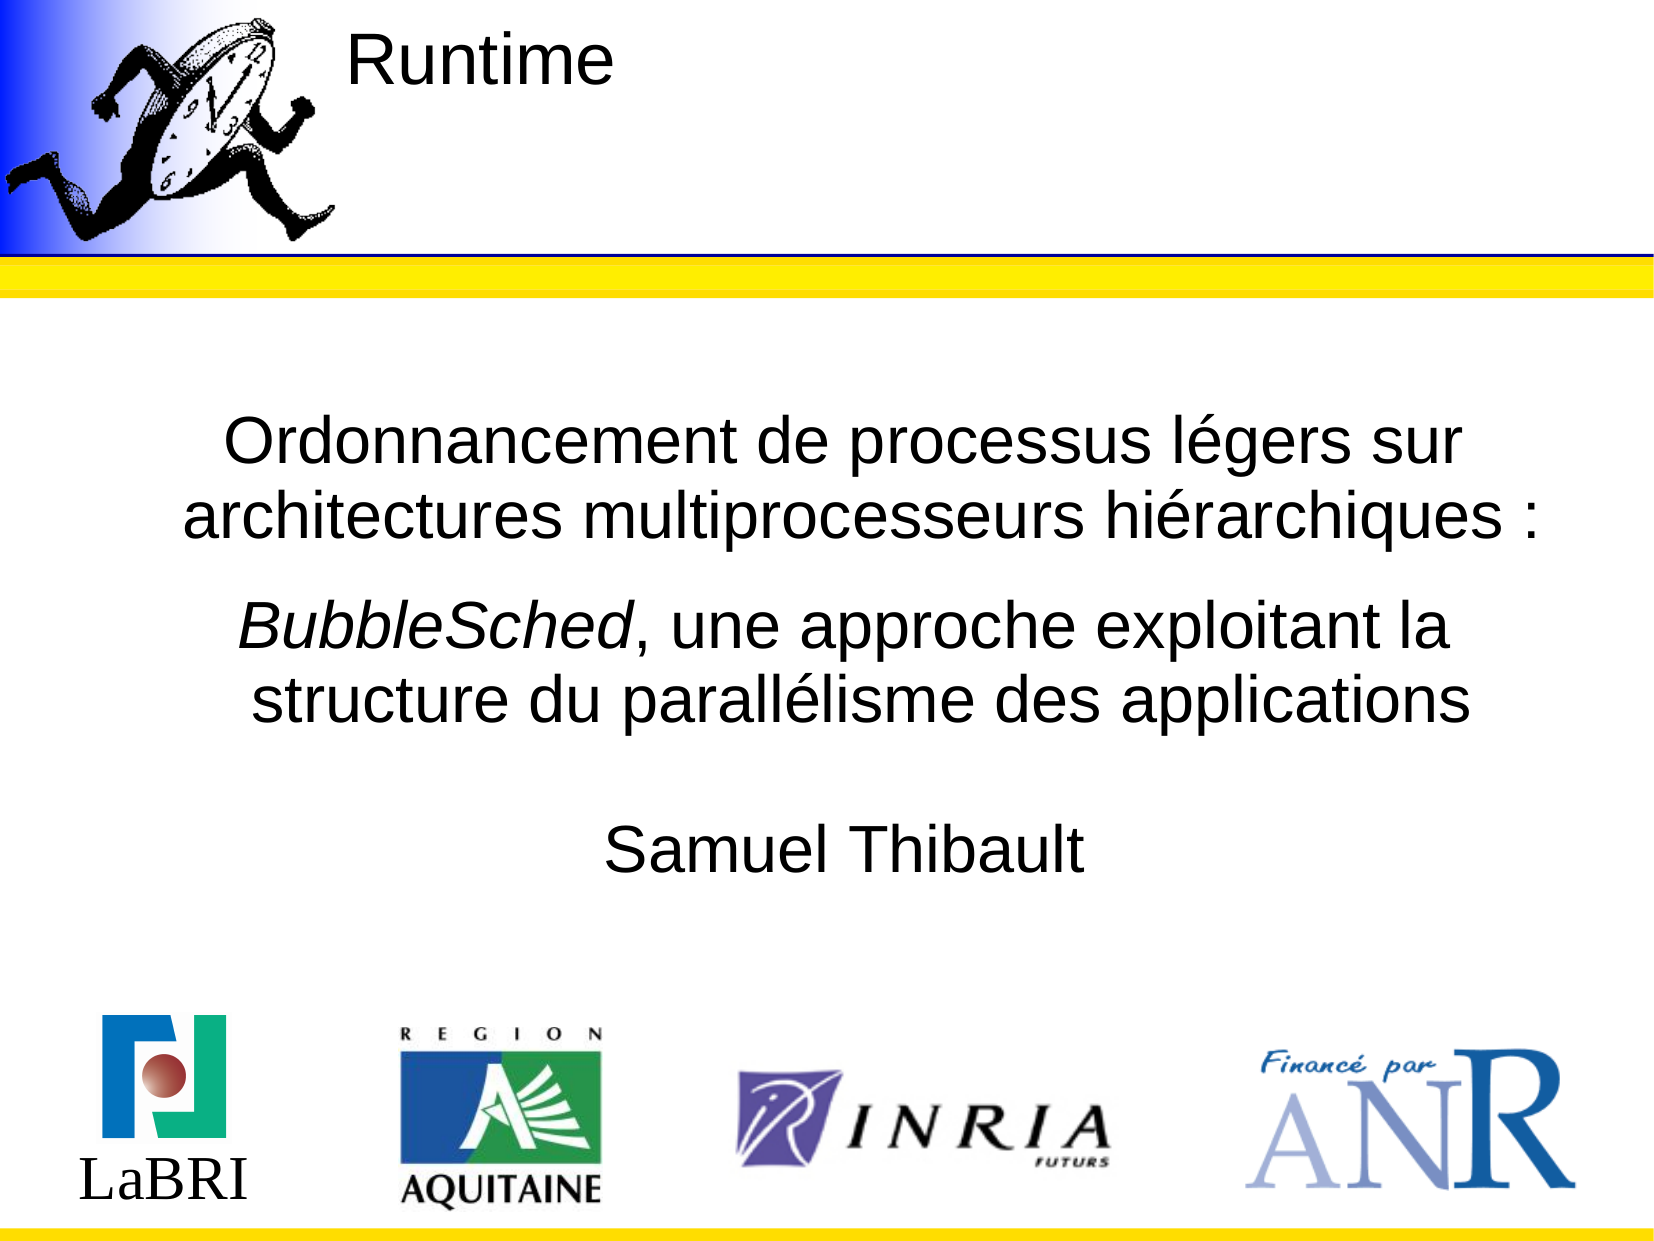

Runtime
#
Ordonnancement de processus légers sur architectures multiprocesseurs hiérarchiques :
BubbleSched, une approche exploitant la structure du parallélisme des applications
Samuel Thibault
LaBRI
1